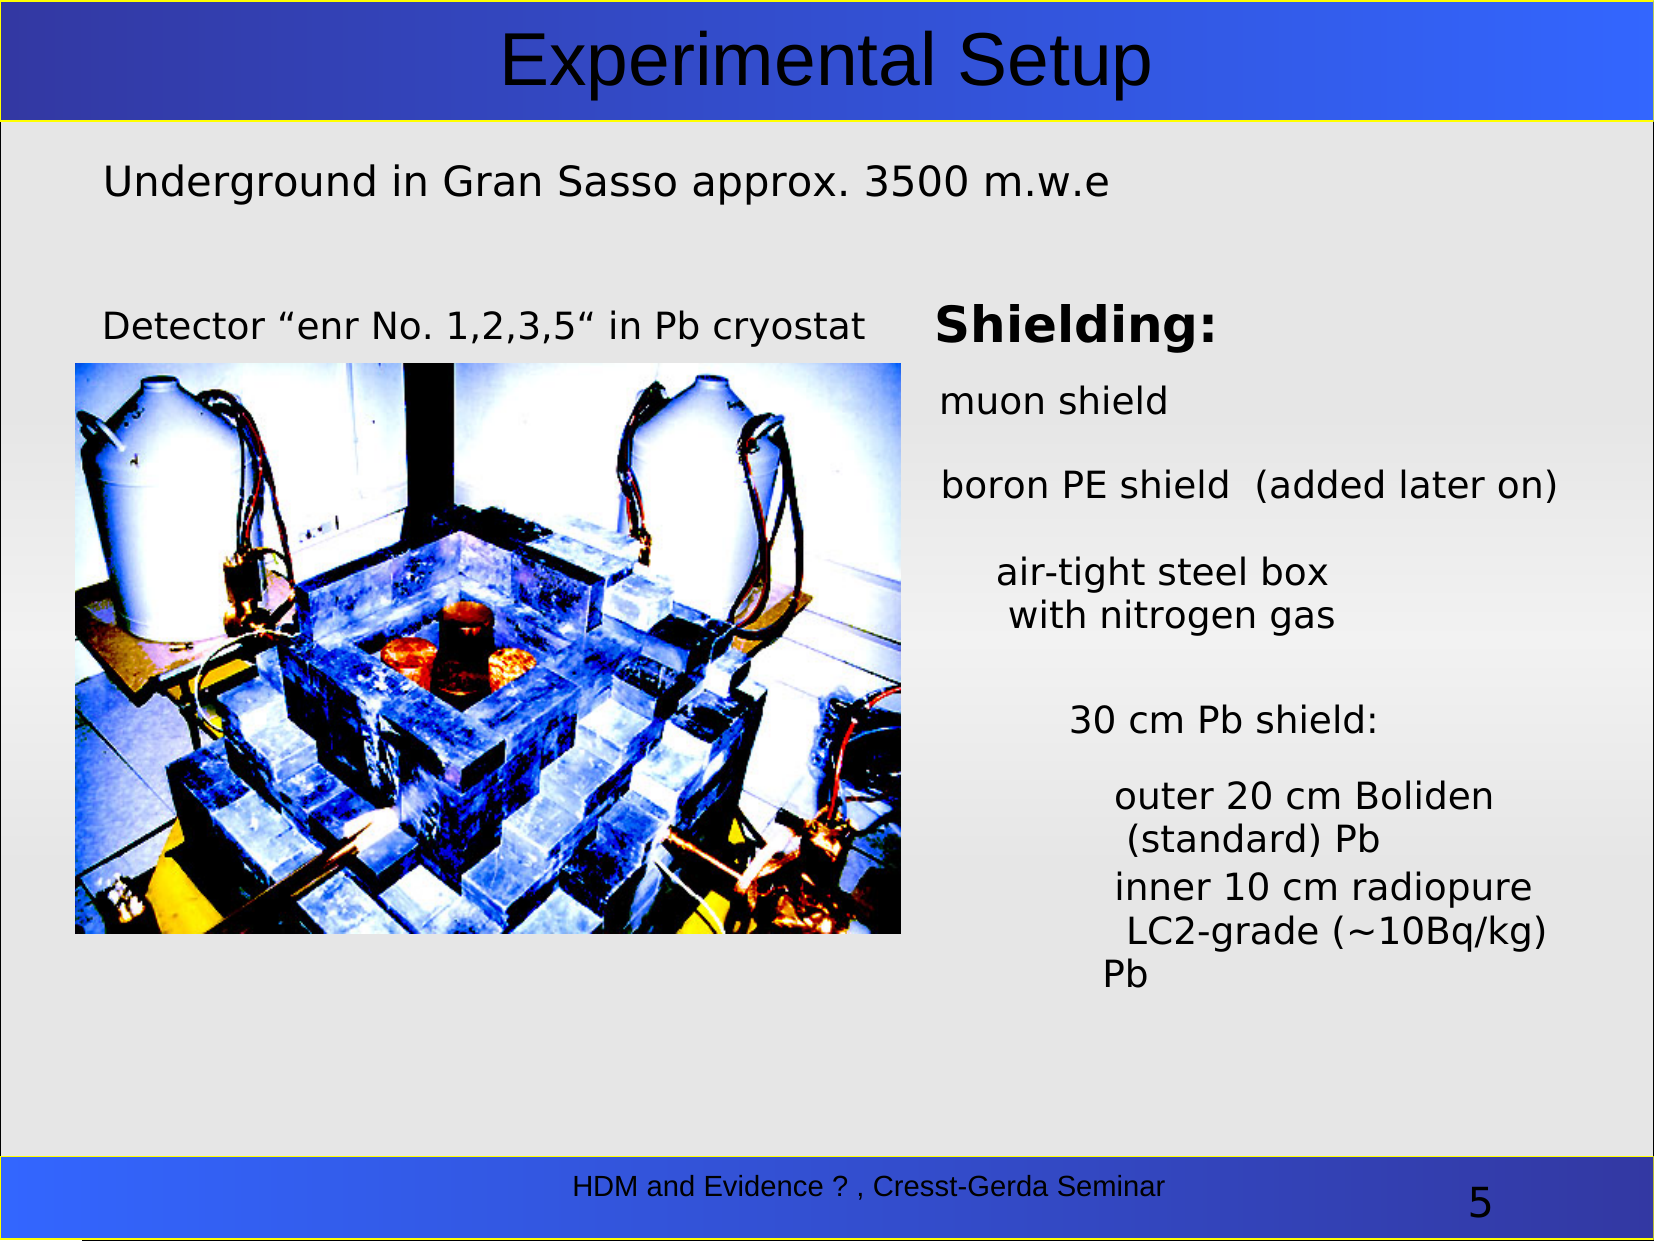

# Experimental Setup
 Underground in Gran Sasso approx. 3500 m.w.e
Shielding:
 Detector “enr No. 1,2,3,5“ in Pb cryostat
 muon shield
 boron PE shield (added later on)
 air-tight steel box
 with nitrogen gas
 30 cm Pb shield:
 outer 20 cm Boliden (standard) Pb
 inner 10 cm radiopure
 LC2-grade (~10Bq/kg) Pb
5